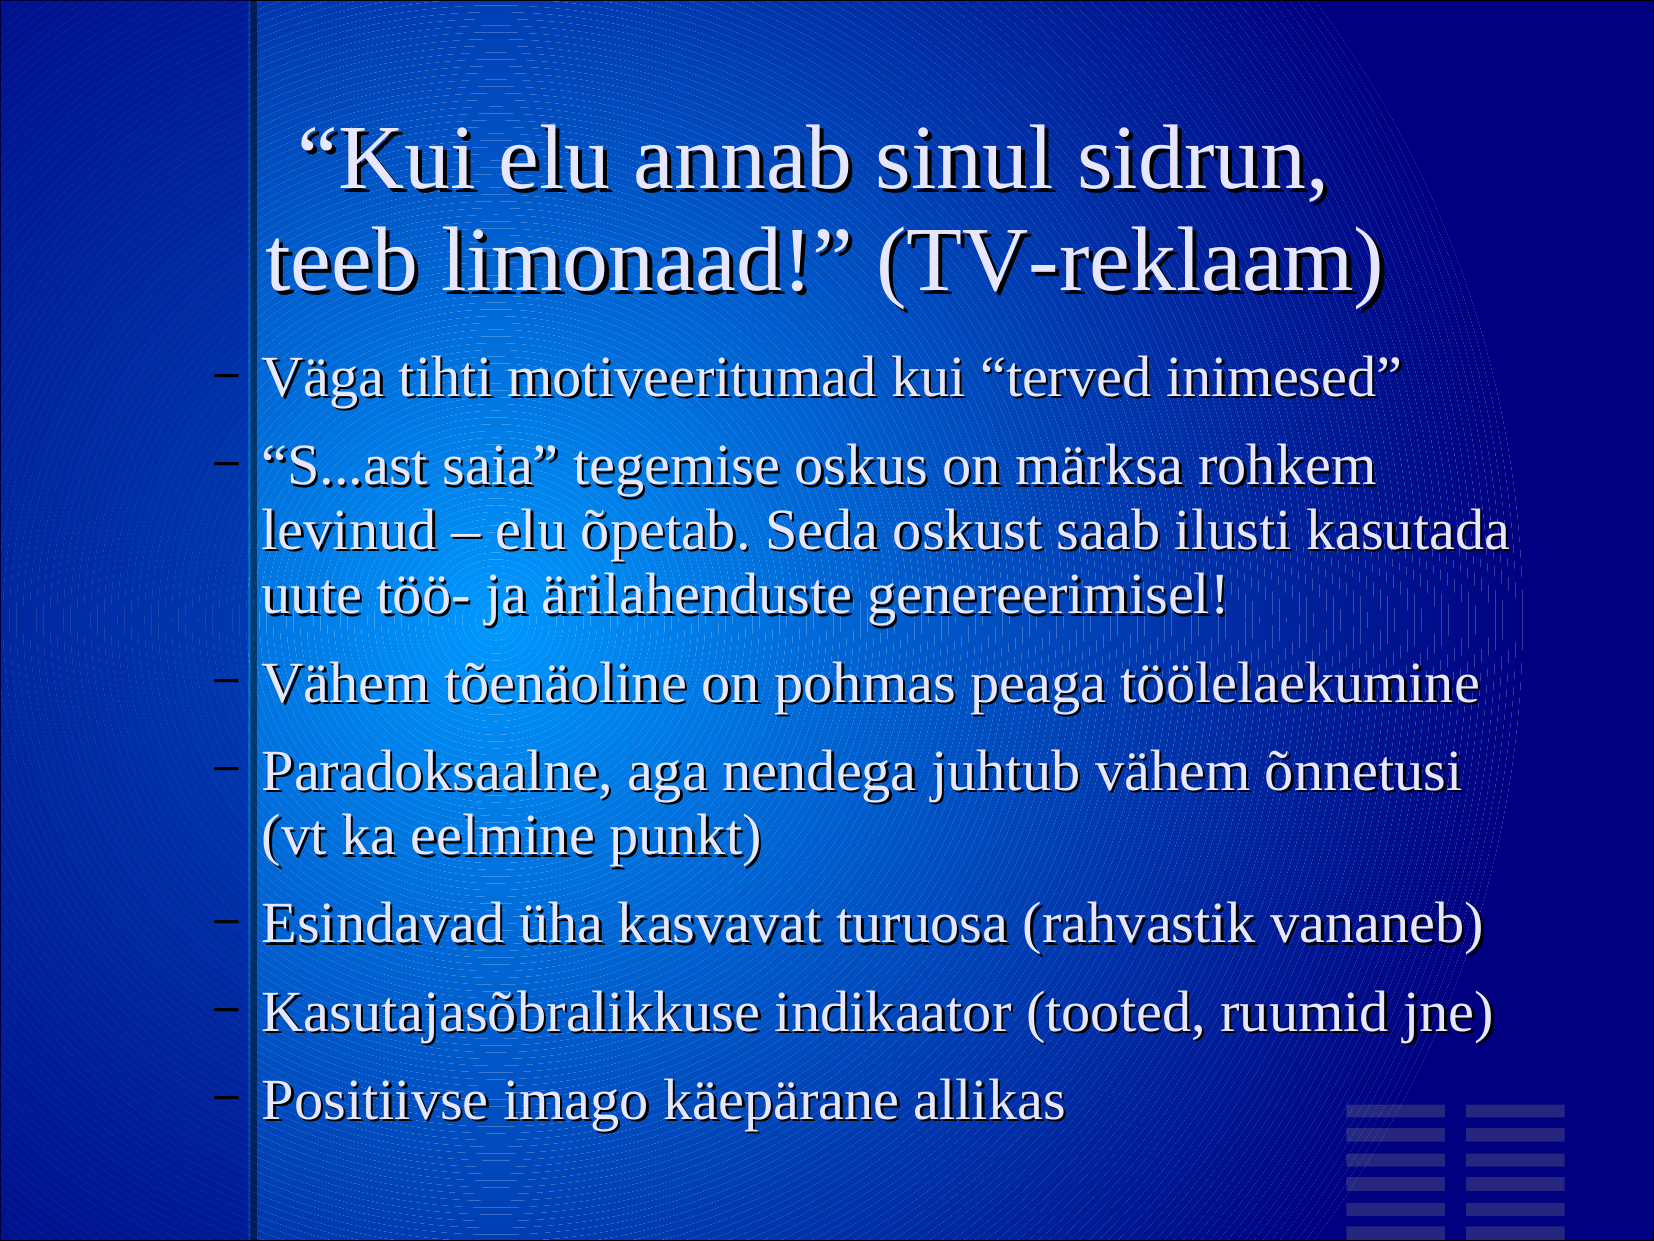

# “Kui elu annab sinul sidrun, teeb limonaad!” (TV-reklaam)
Väga tihti motiveeritumad kui “terved inimesed”
“S...ast saia” tegemise oskus on märksa rohkem levinud – elu õpetab. Seda oskust saab ilusti kasutada uute töö- ja ärilahenduste genereerimisel!
Vähem tõenäoline on pohmas peaga töölelaekumine
Paradoksaalne, aga nendega juhtub vähem õnnetusi (vt ka eelmine punkt)
Esindavad üha kasvavat turuosa (rahvastik vananeb)
Kasutajasõbralikkuse indikaator (tooted, ruumid jne)
Positiivse imago käepärane allikas